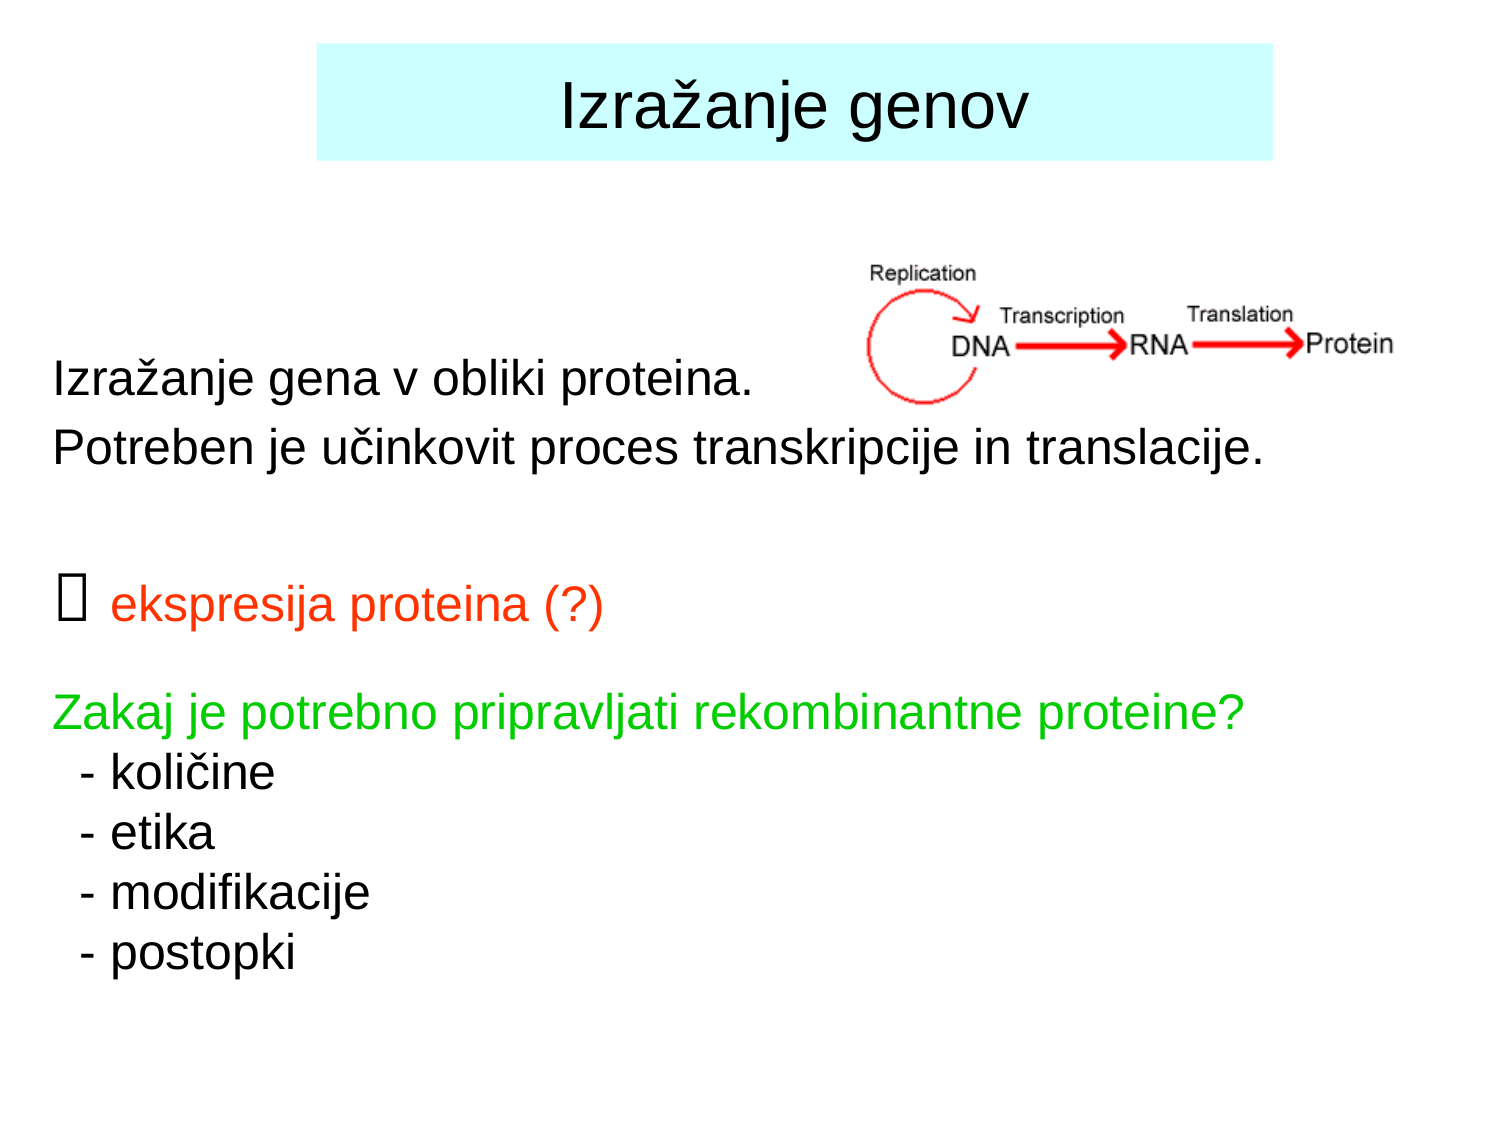

Izražanje genov
Izražanje gena v obliki proteina.
Potreben je učinkovit proces transkripcije in translacije.
 ekspresija proteina (?)
Zakaj je potrebno pripravljati rekombinantne proteine?
- količine
- etika
- modifikacije
- postopki